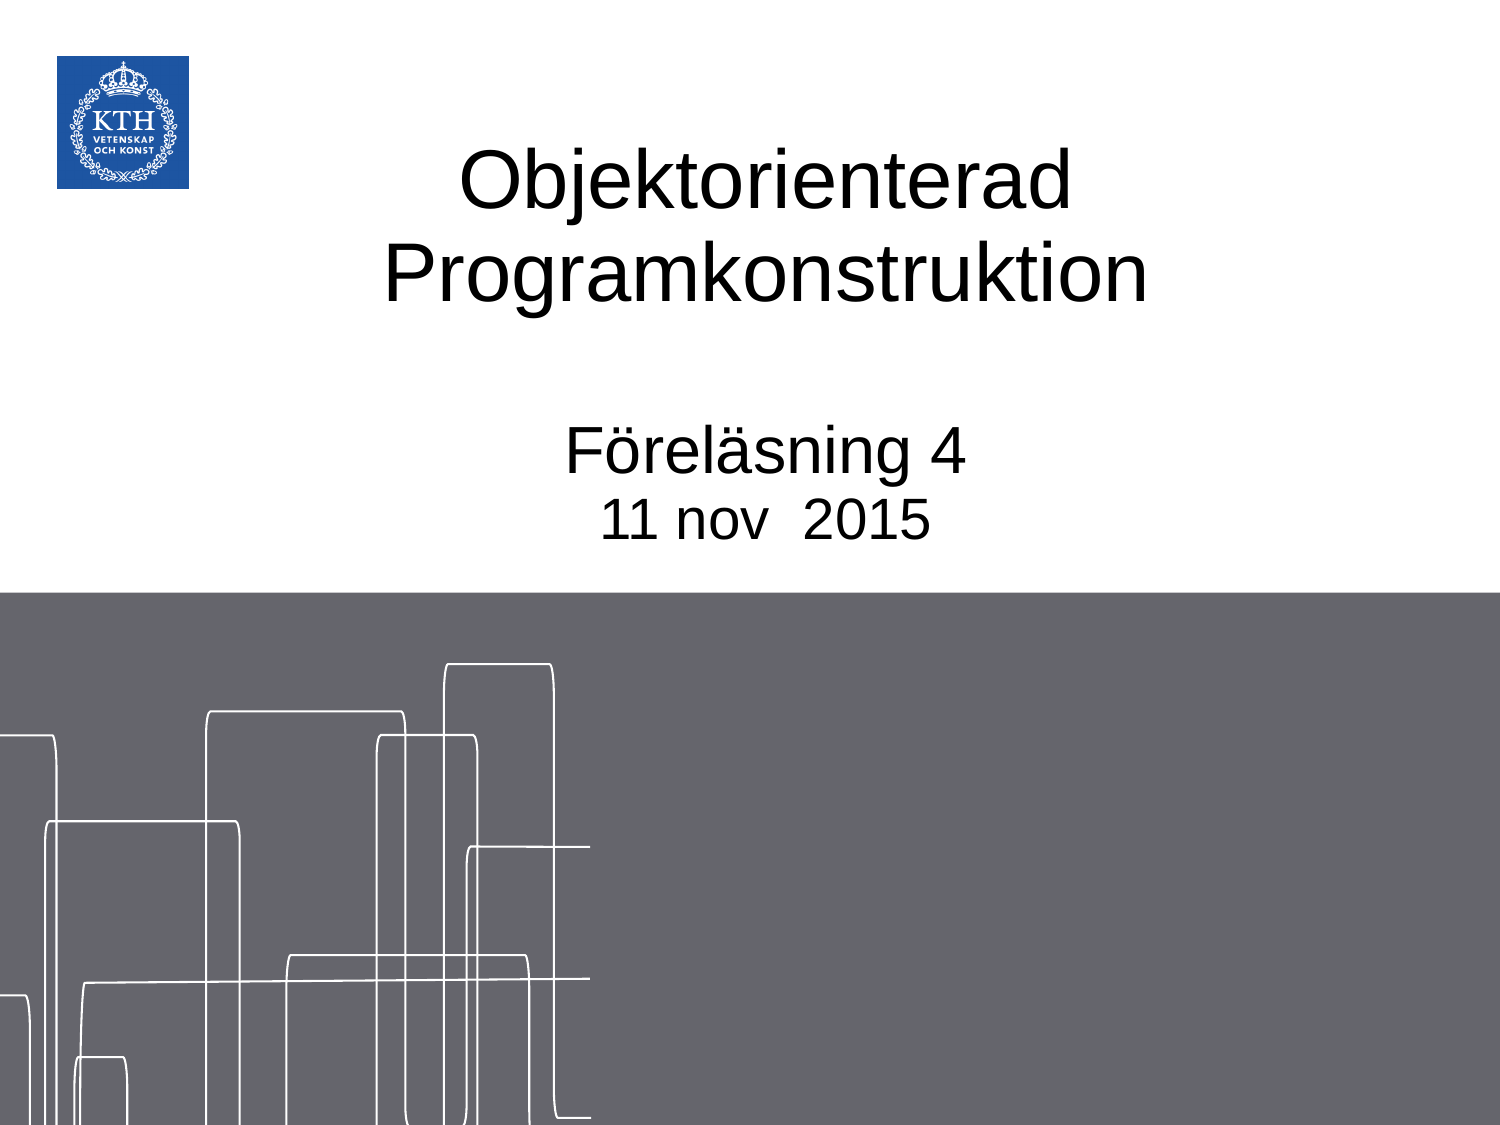

Objektorienterad Programkonstruktion
Föreläsning 4
11 nov 2015
#